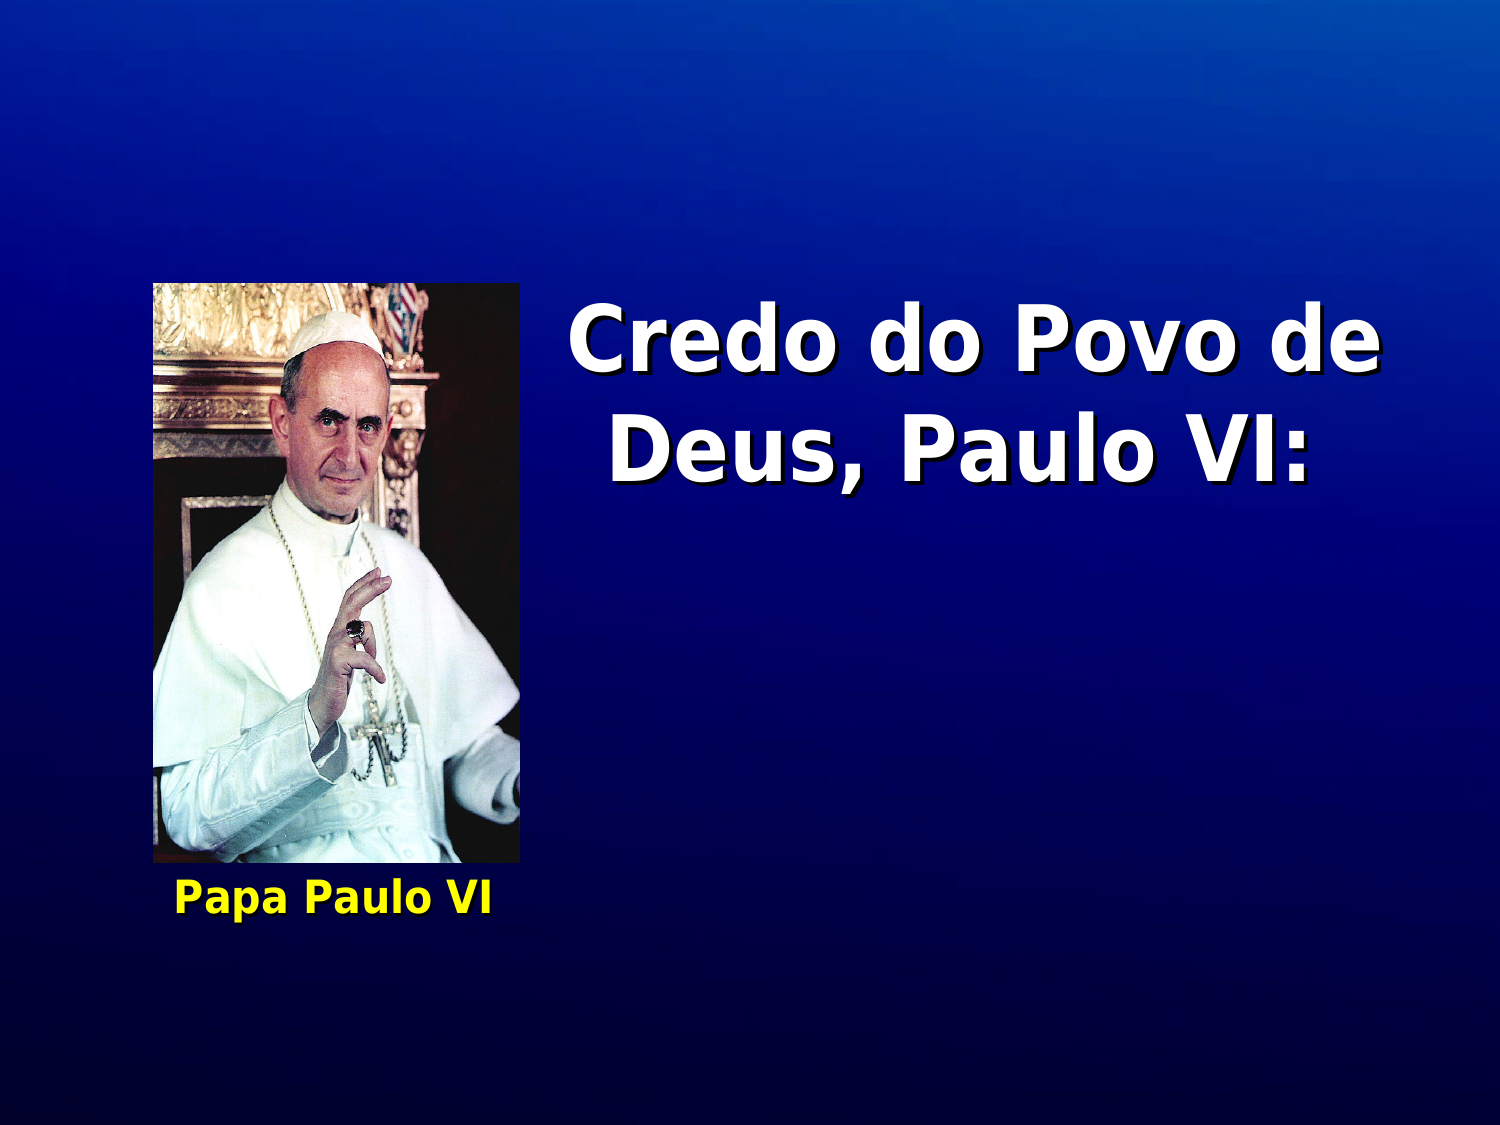

Credo do Povo de Deus, Paulo VI:
Papa Paulo VI